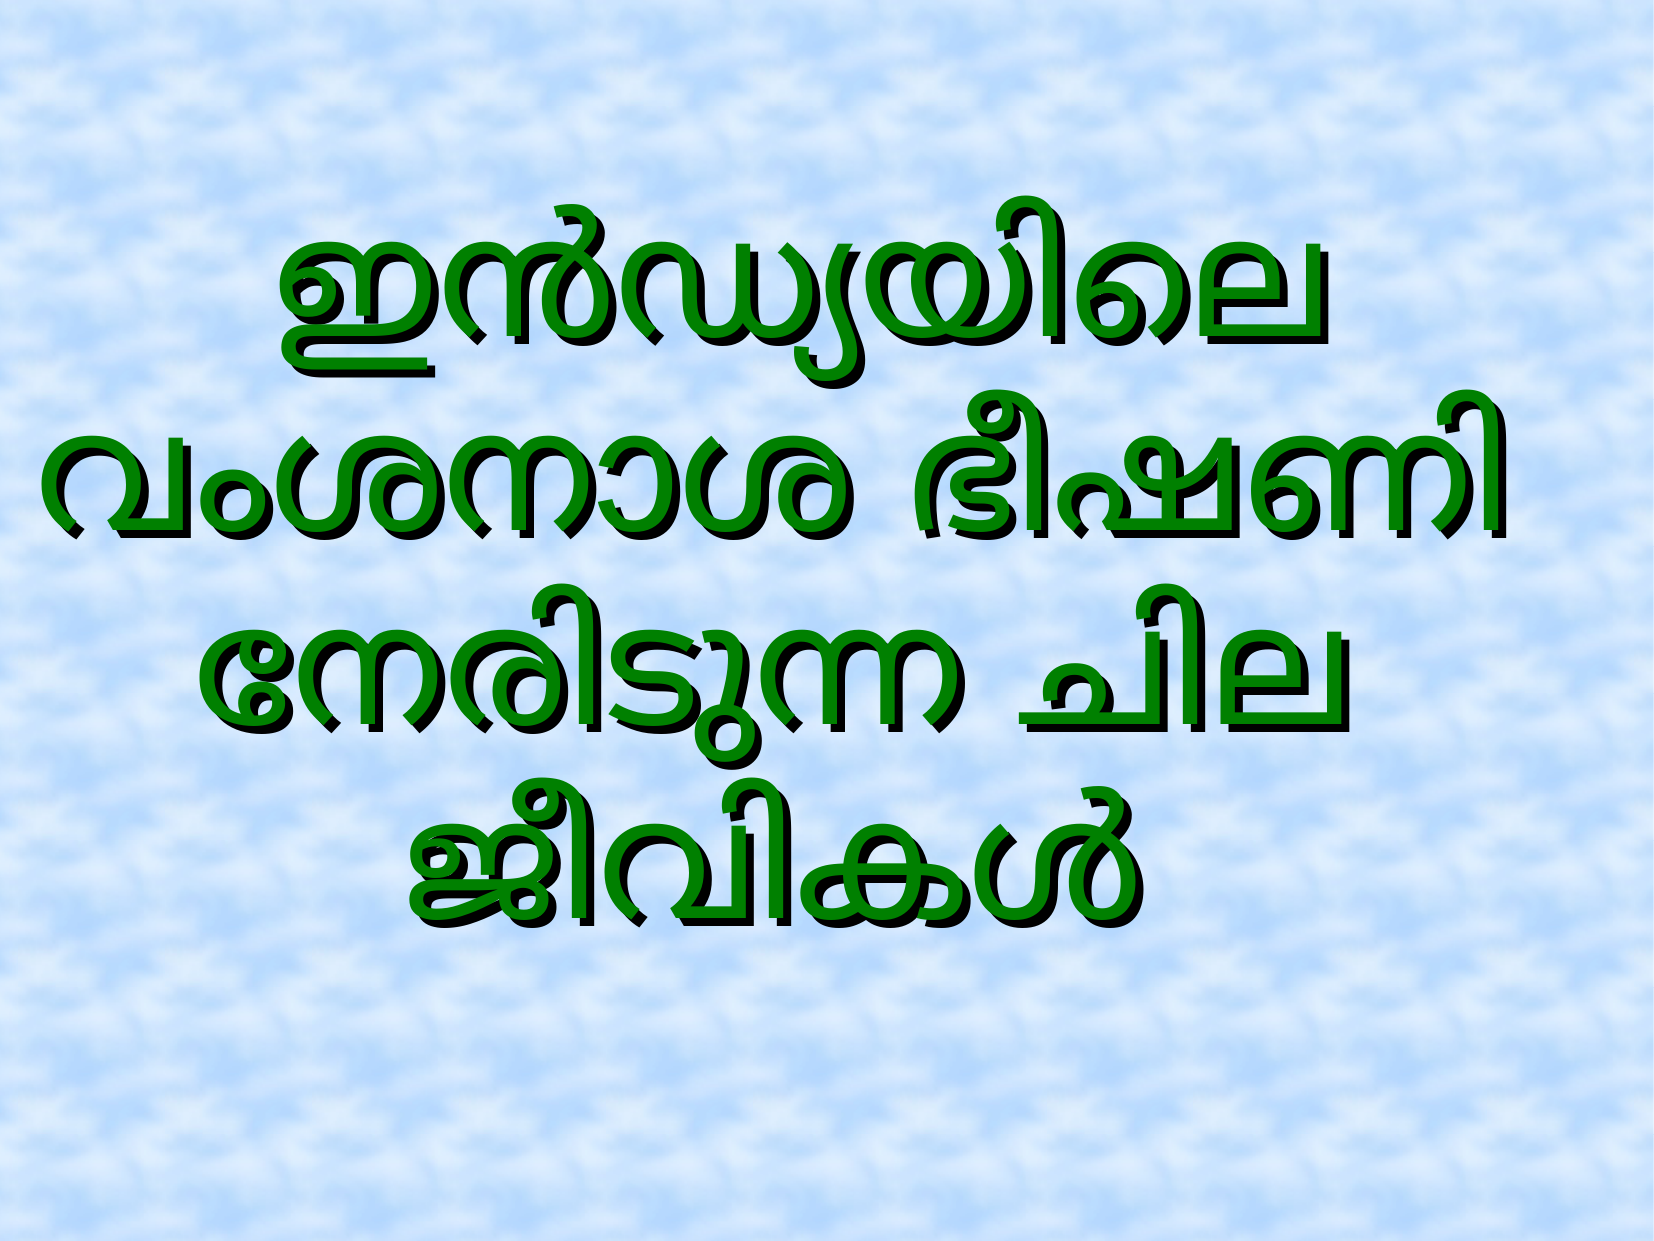

# ഇന്‍ഡ്യയിലെ വംശനാശ ഭീഷണി നേരിടുന്ന ചില ജീവികള്‍